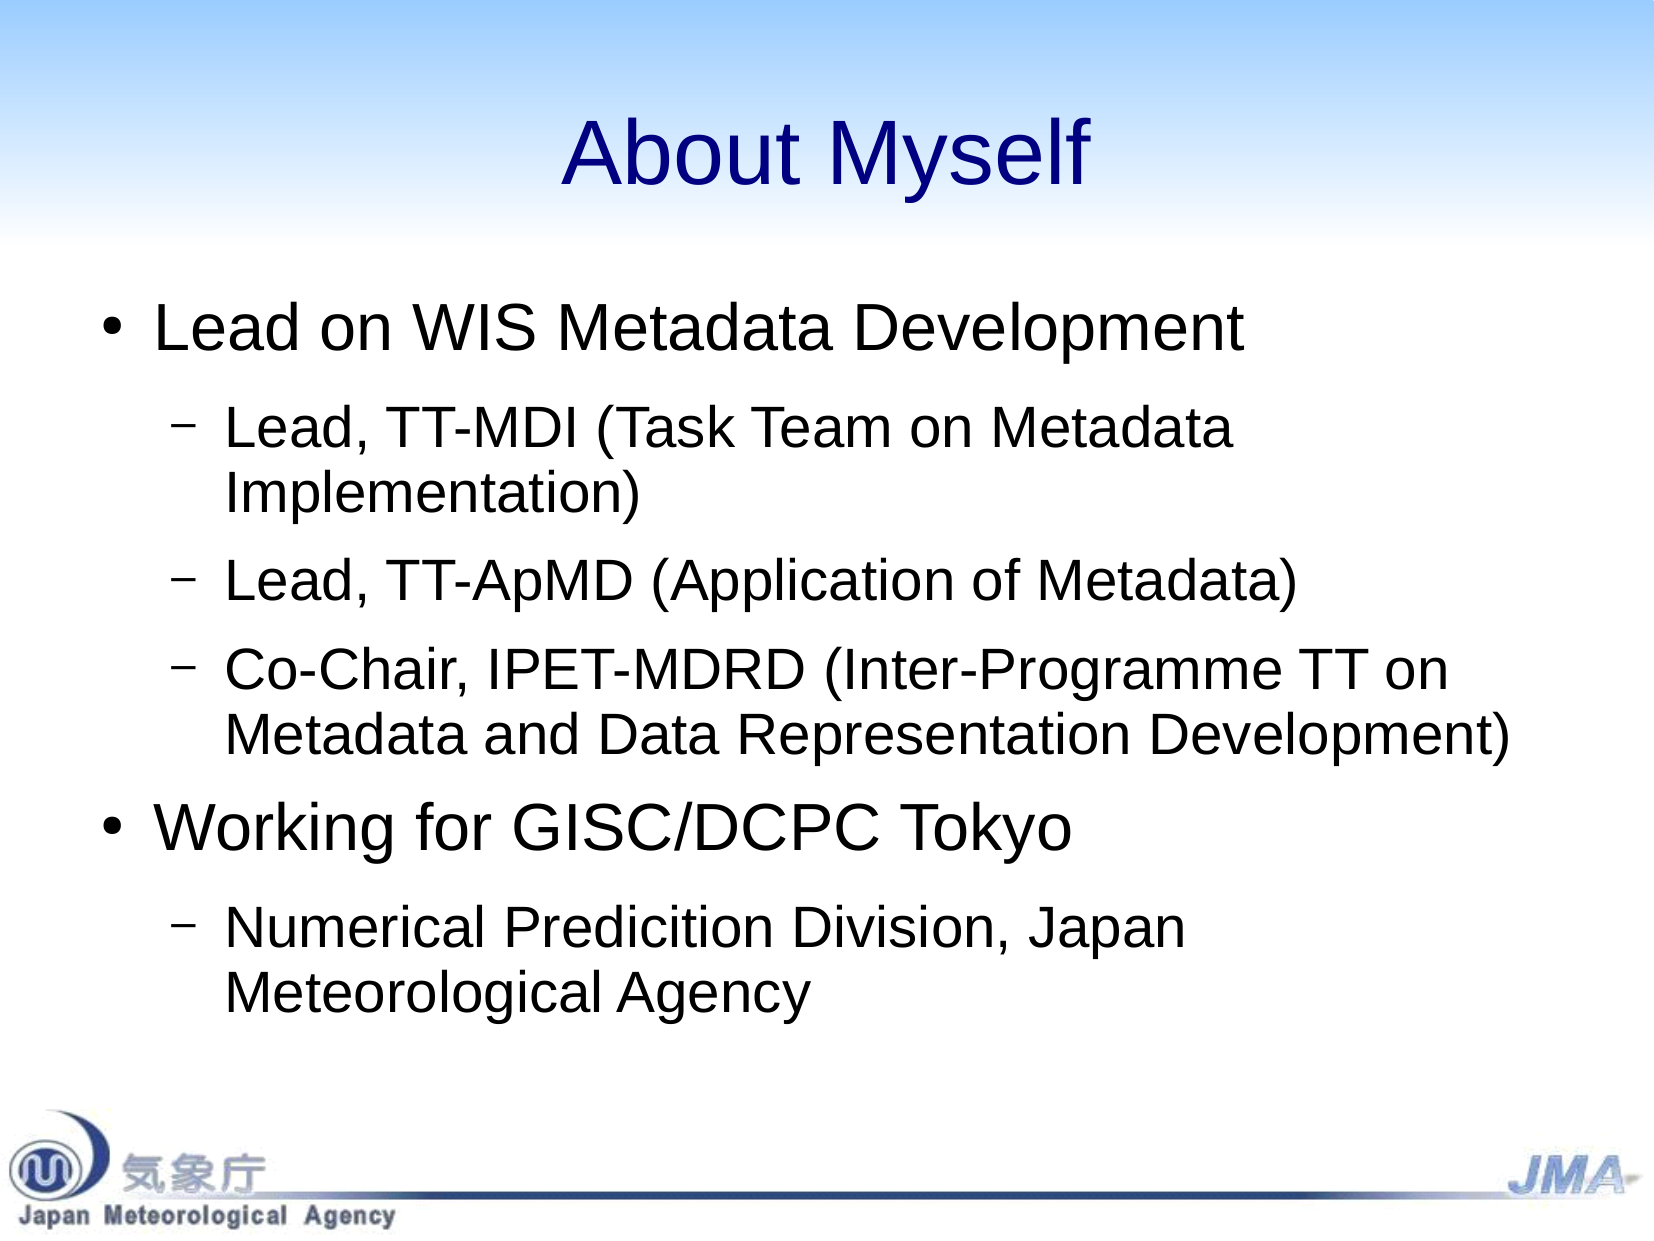

# About Myself
Lead on WIS Metadata Development
Lead, TT-MDI (Task Team on Metadata Implementation)
Lead, TT-ApMD (Application of Metadata)
Co-Chair, IPET-MDRD (Inter-Programme TT on Metadata and Data Representation Development)
Working for GISC/DCPC Tokyo
Numerical Predicition Division, Japan Meteorological Agency